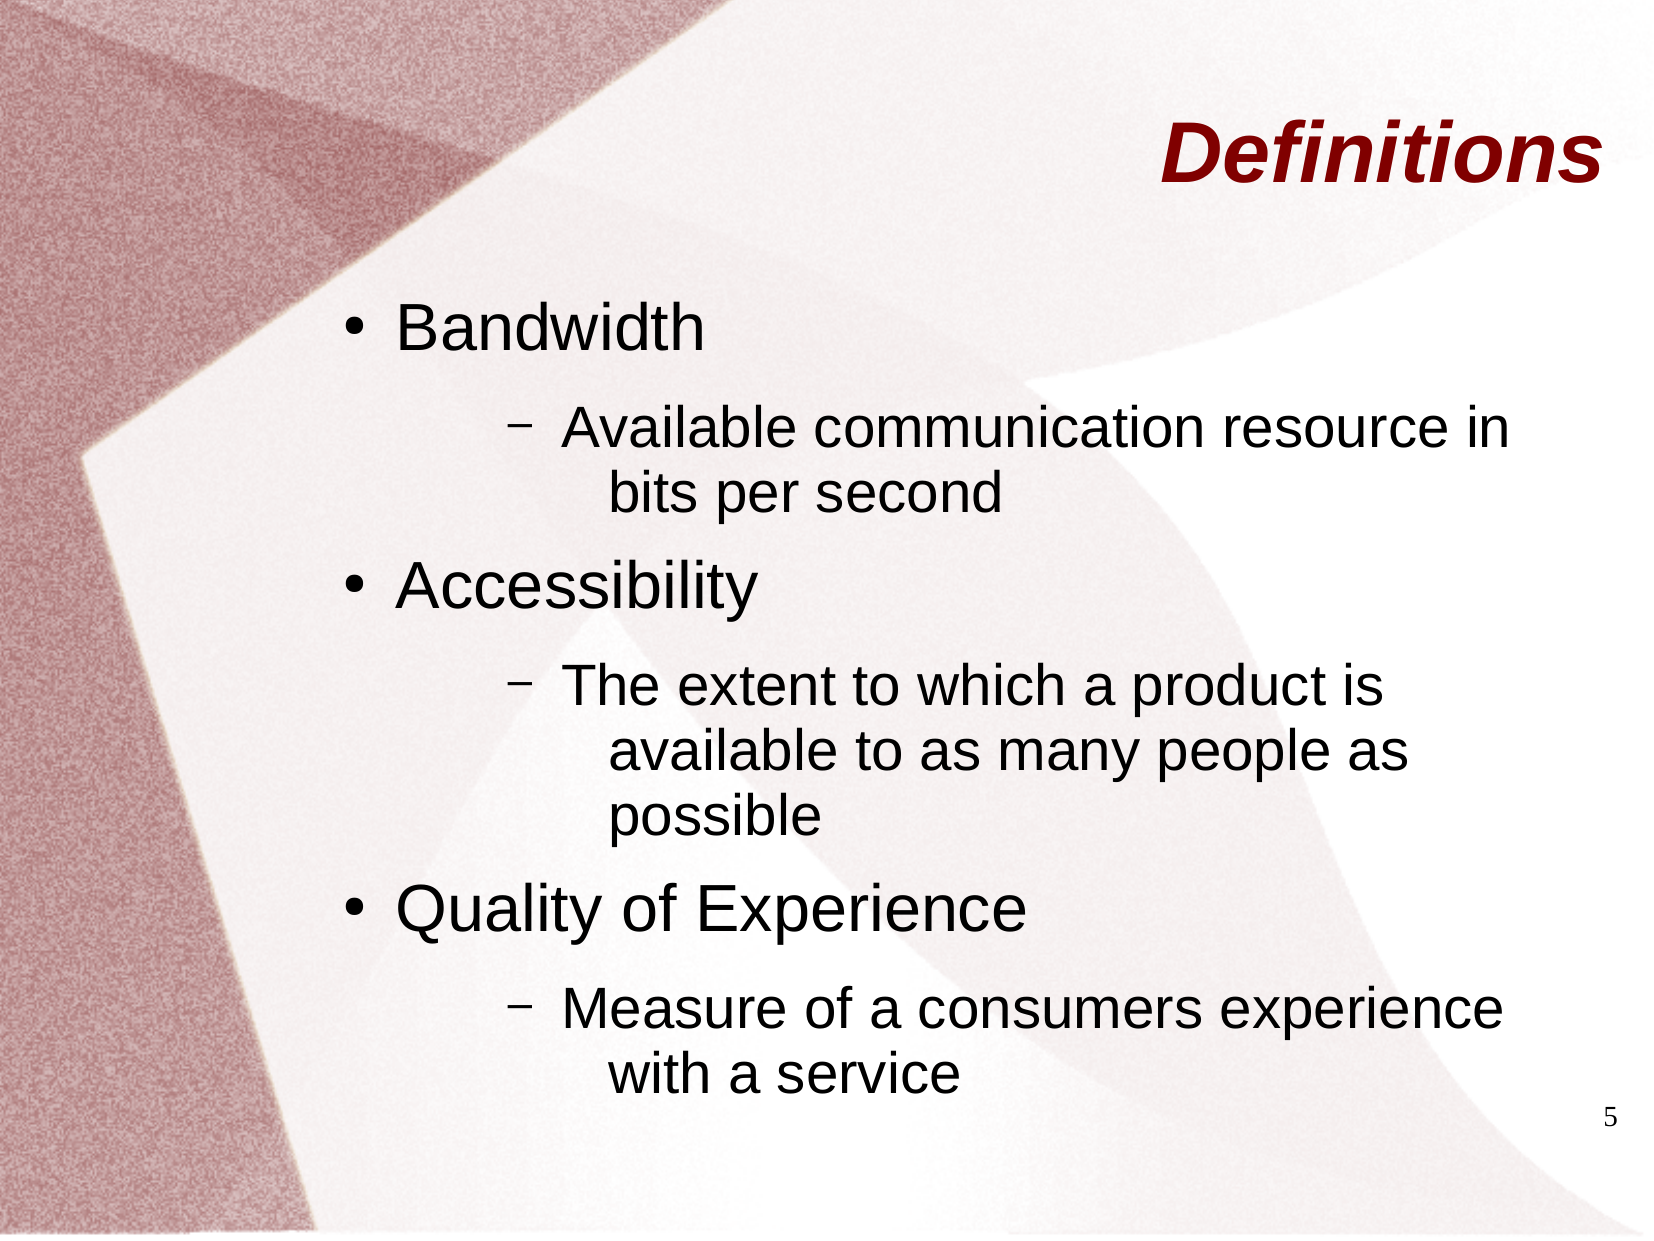

# Definitions
Bandwidth
Available communication resource in bits per second
Accessibility
The extent to which a product is available to as many people as possible
Quality of Experience
Measure of a consumers experience with a service
5